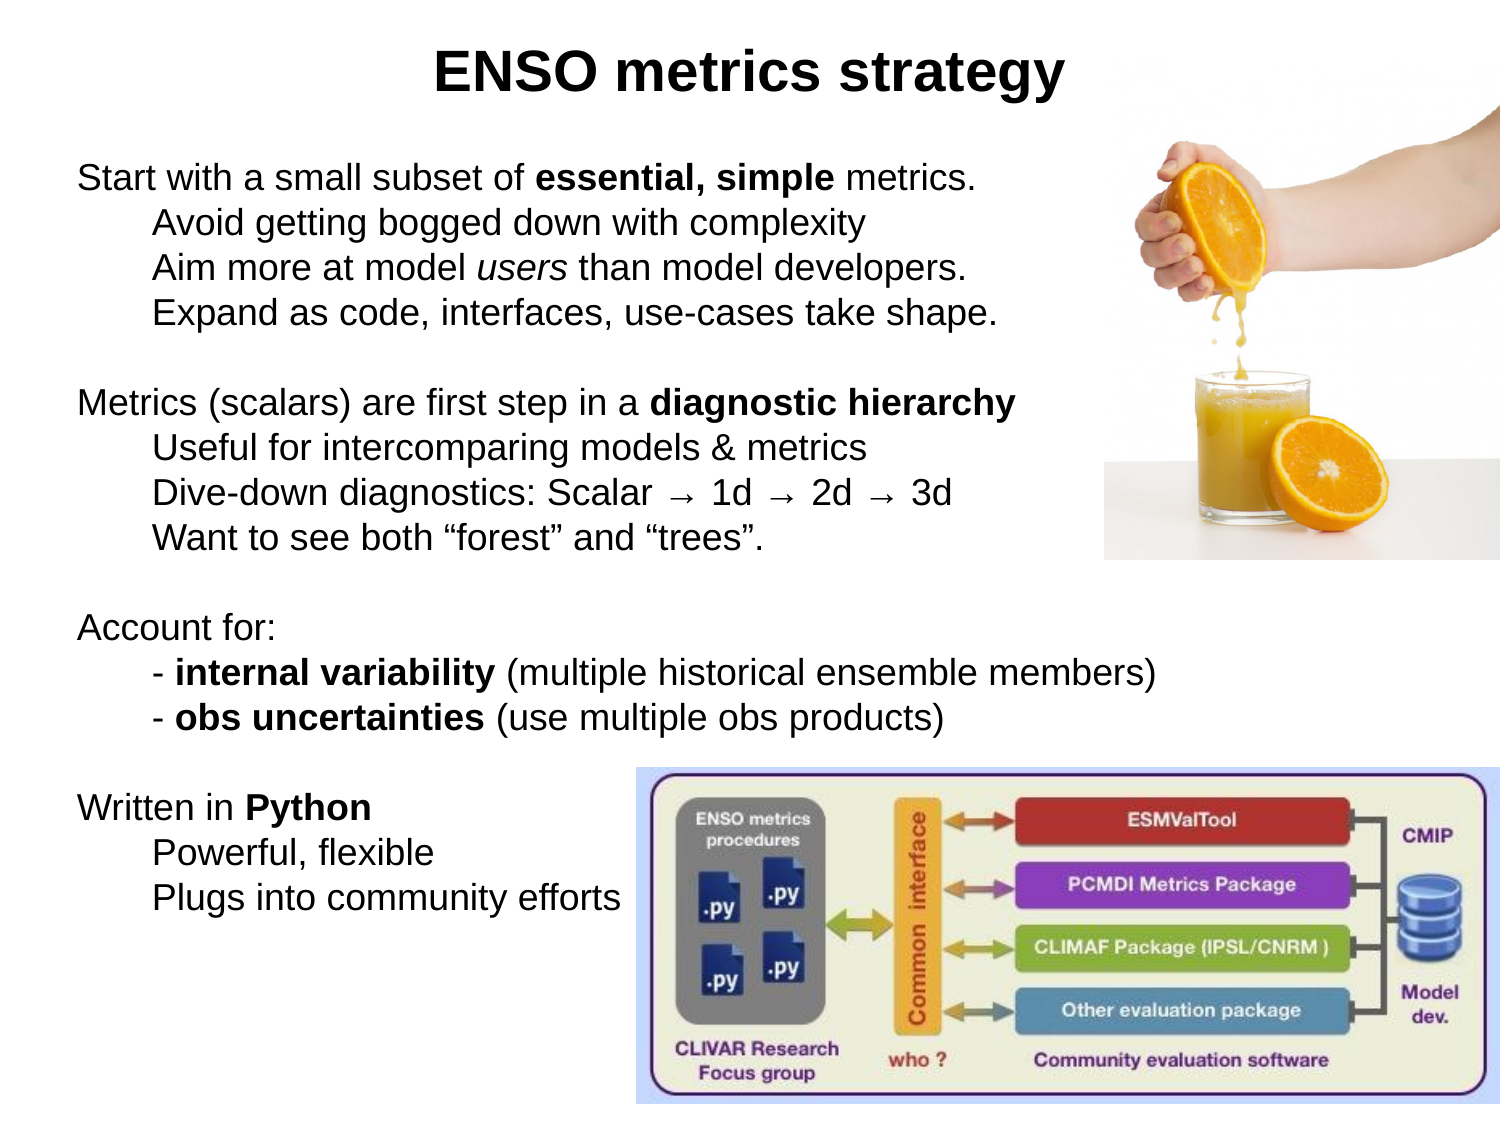

ENSO metrics strategy
Start with a small subset of essential, simple metrics.
	Avoid getting bogged down with complexity
	Aim more at model users than model developers.
	Expand as code, interfaces, use-cases take shape.
Metrics (scalars) are first step in a diagnostic hierarchy
	Useful for intercomparing models & metrics
	Dive-down diagnostics: Scalar → 1d → 2d → 3d
	Want to see both “forest” and “trees”.
Account for:
	- internal variability (multiple historical ensemble members)
	- obs uncertainties (use multiple obs products)
Written in Python
	Powerful, flexible
	Plugs into community efforts